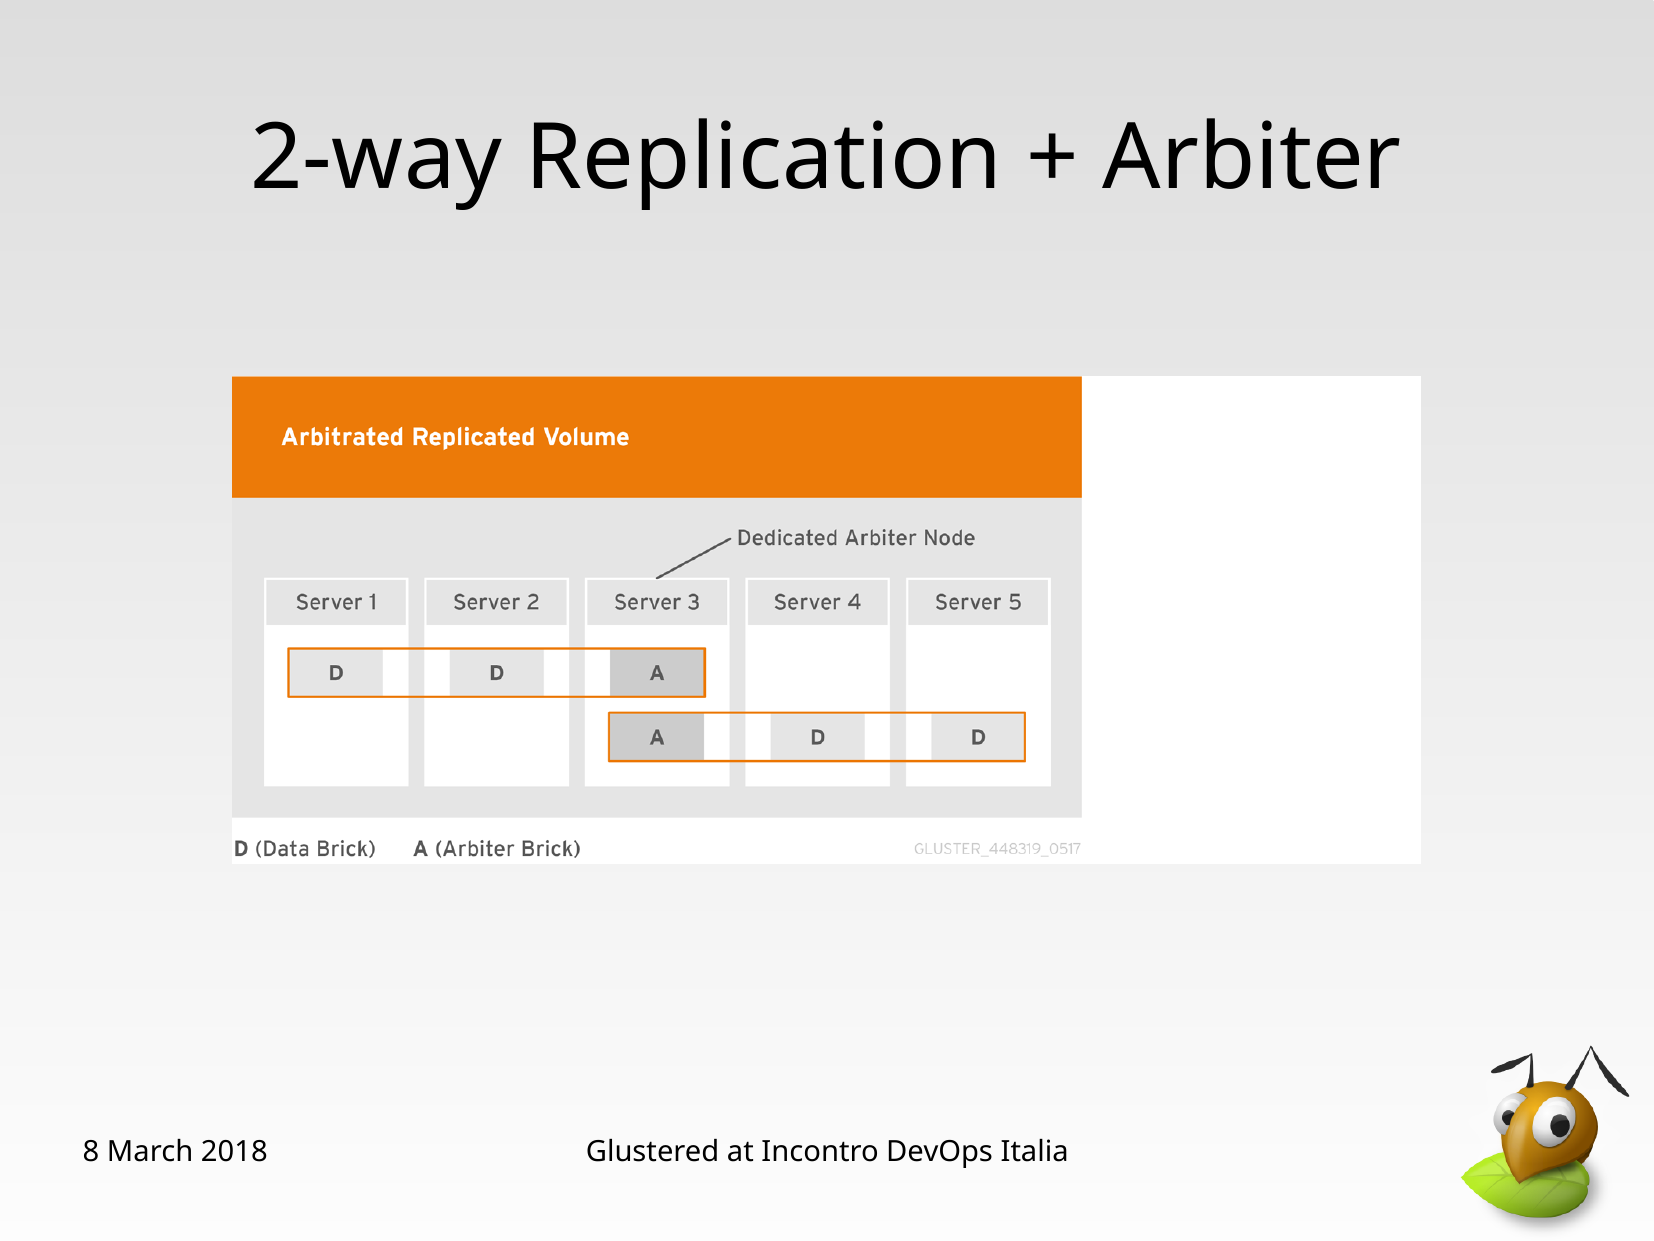

# 2-way Replication + Arbiter
8 March 2018
Glustered at Incontro DevOps Italia